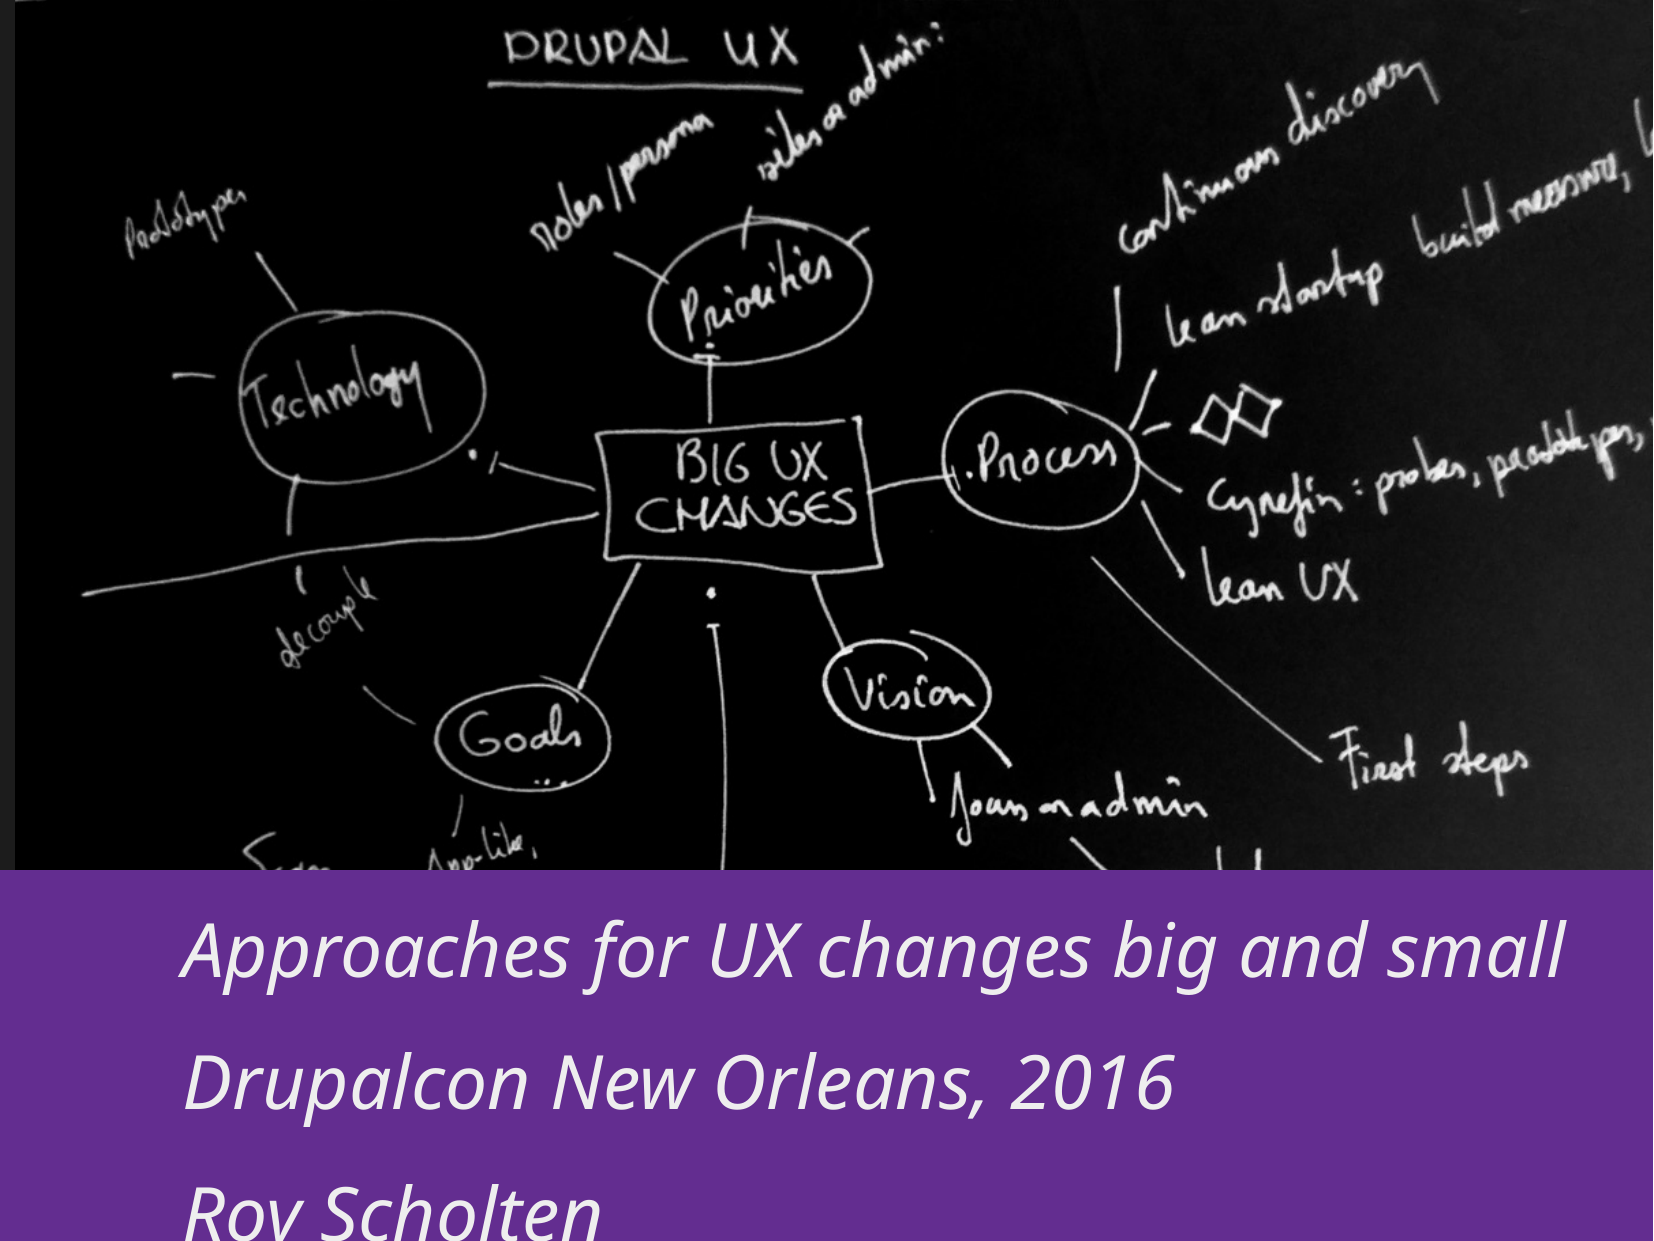

# Approaches for UX changes big and small
Drupalcon New Orleans, 2016
Roy Scholten